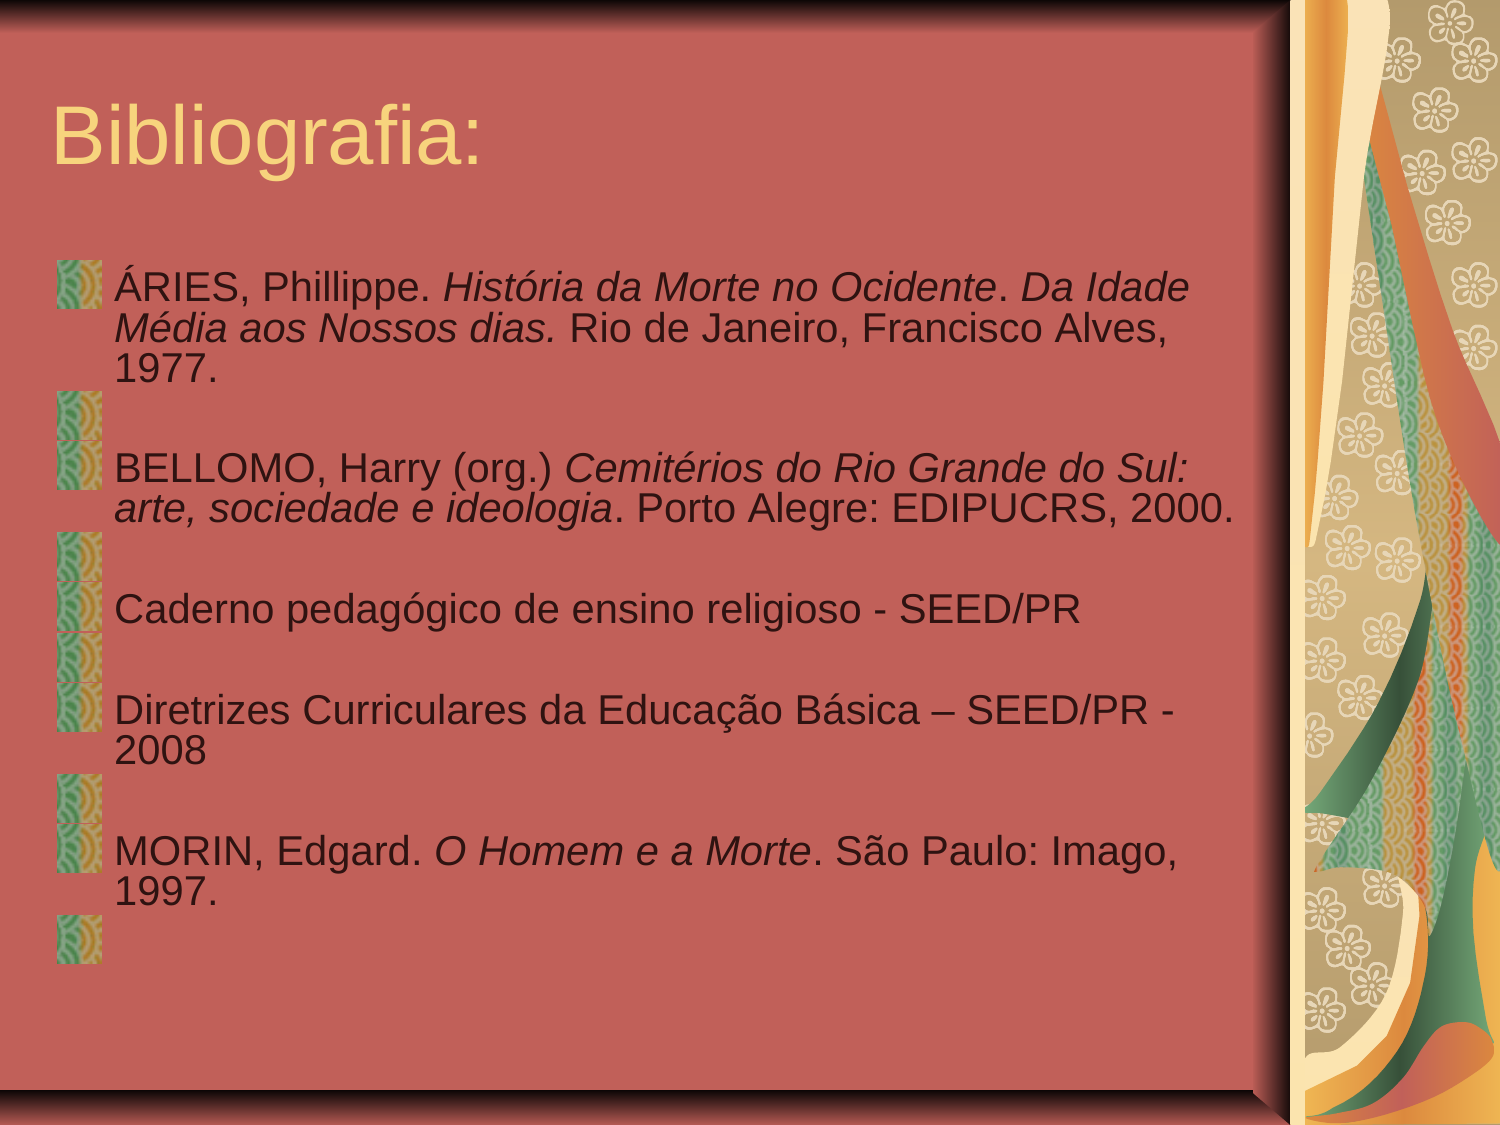

# Bibliografia:
ÁRIES, Phillippe. História da Morte no Ocidente. Da Idade Média aos Nossos dias. Rio de Janeiro, Francisco Alves, 1977.
BELLOMO, Harry (org.) Cemitérios do Rio Grande do Sul: arte, sociedade e ideologia. Porto Alegre: EDIPUCRS, 2000.
Caderno pedagógico de ensino religioso - SEED/PR
Diretrizes Curriculares da Educação Básica – SEED/PR - 2008
MORIN, Edgard. O Homem e a Morte. São Paulo: Imago, 1997.